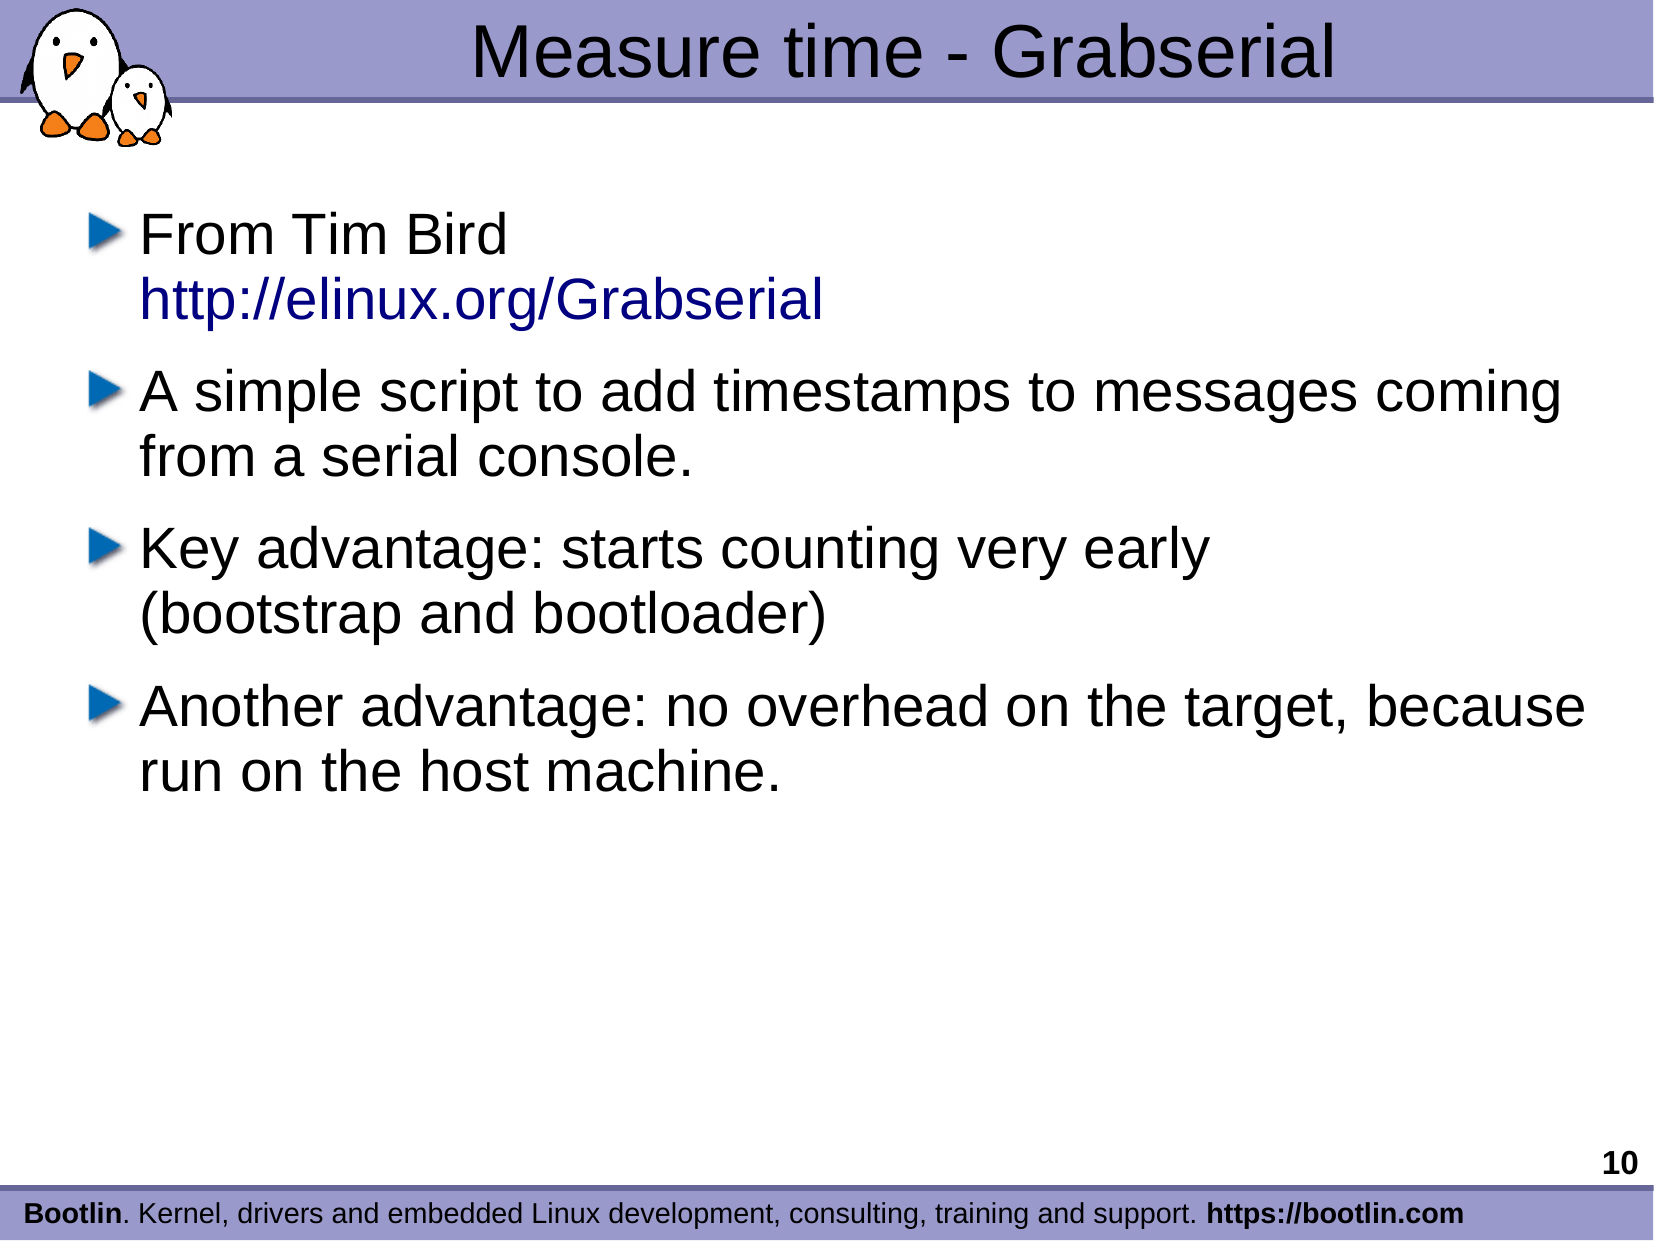

# Measure time - Grabserial
From Tim Bird
http://elinux.org/Grabserial
A simple script to add timestamps to messages coming from a serial console.
Key advantage: starts counting very early
(bootstrap and bootloader)
Another advantage: no overhead on the target, because run on the host machine.